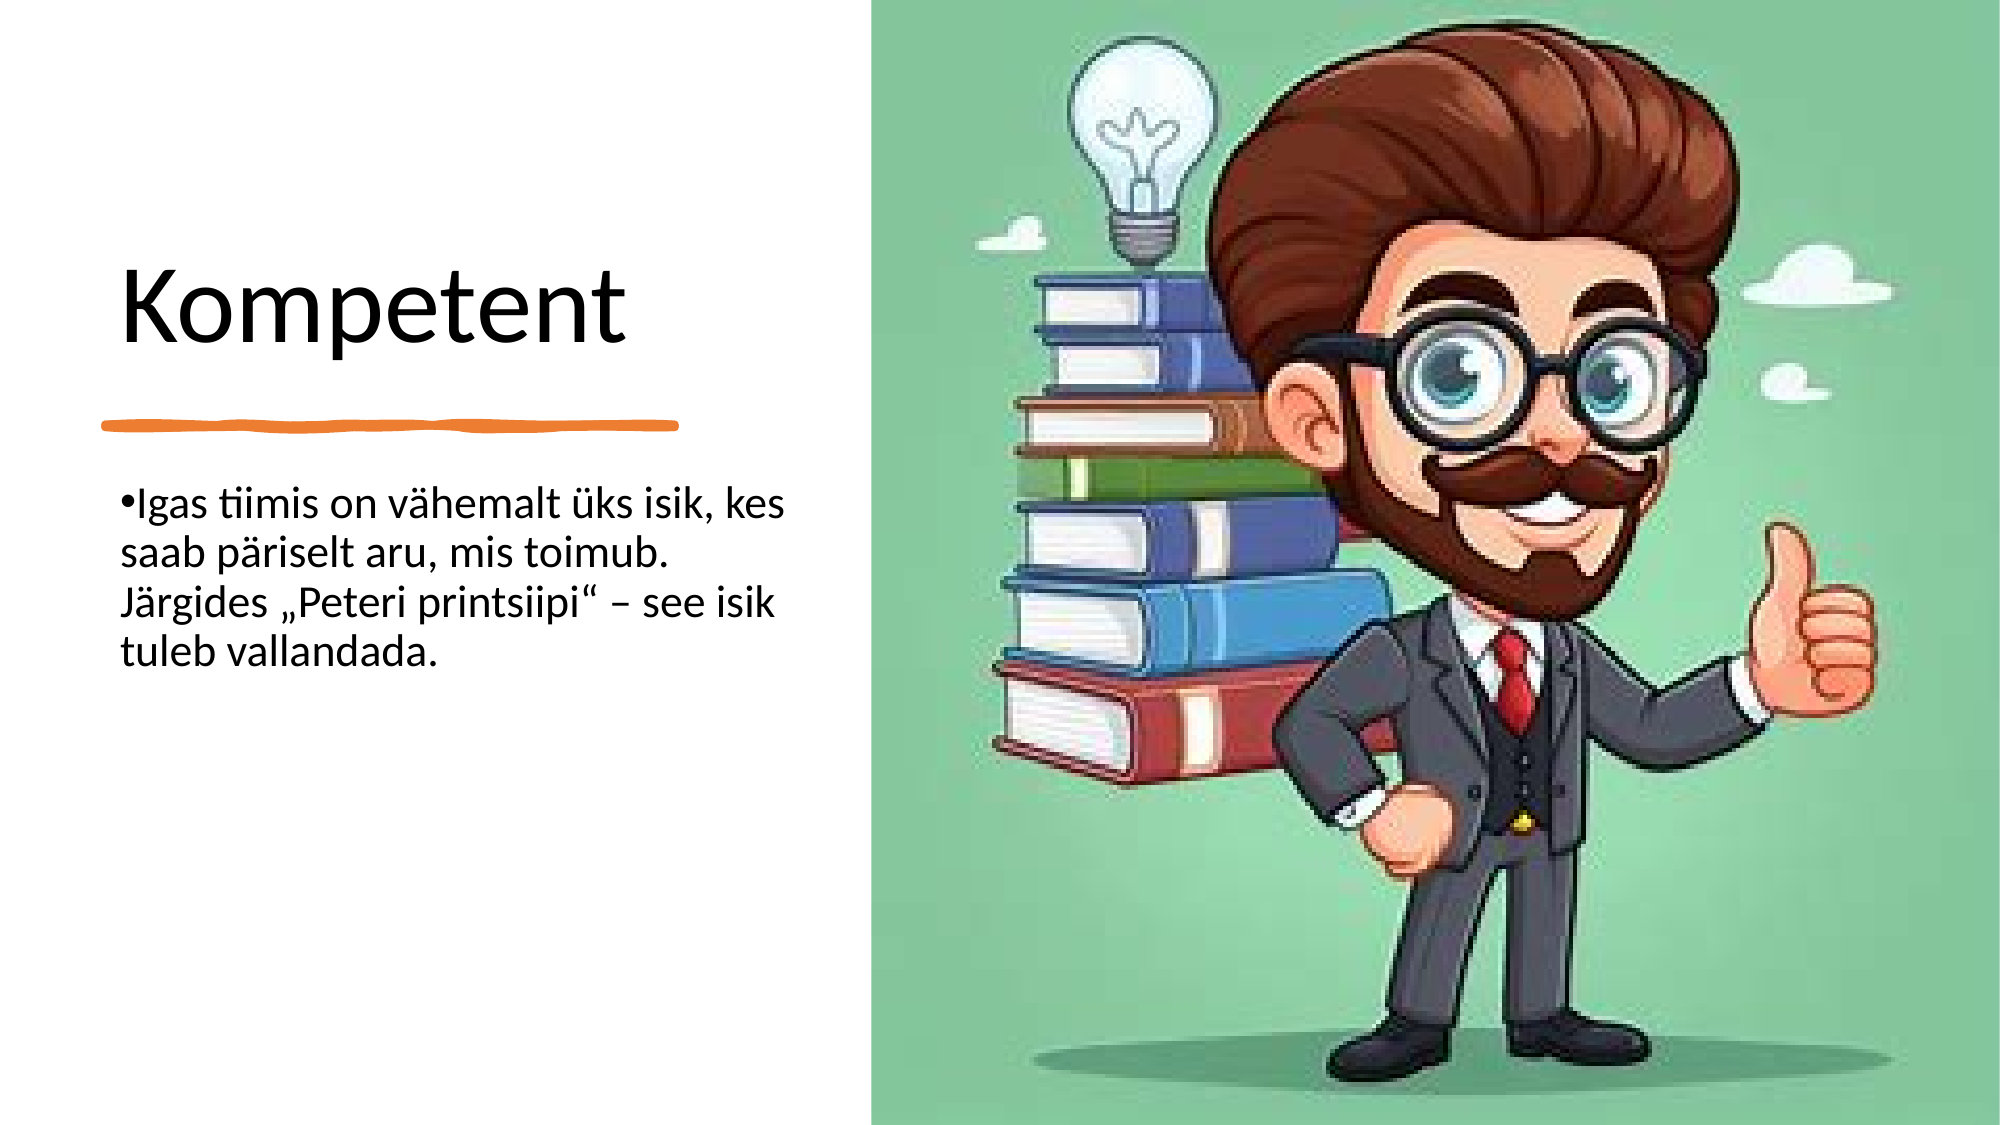

# Kompetent
Igas tiimis on vähemalt üks isik, kes saab päriselt aru, mis toimub. Järgides „Peteri printsiipi“ – see isik tuleb vallandada.